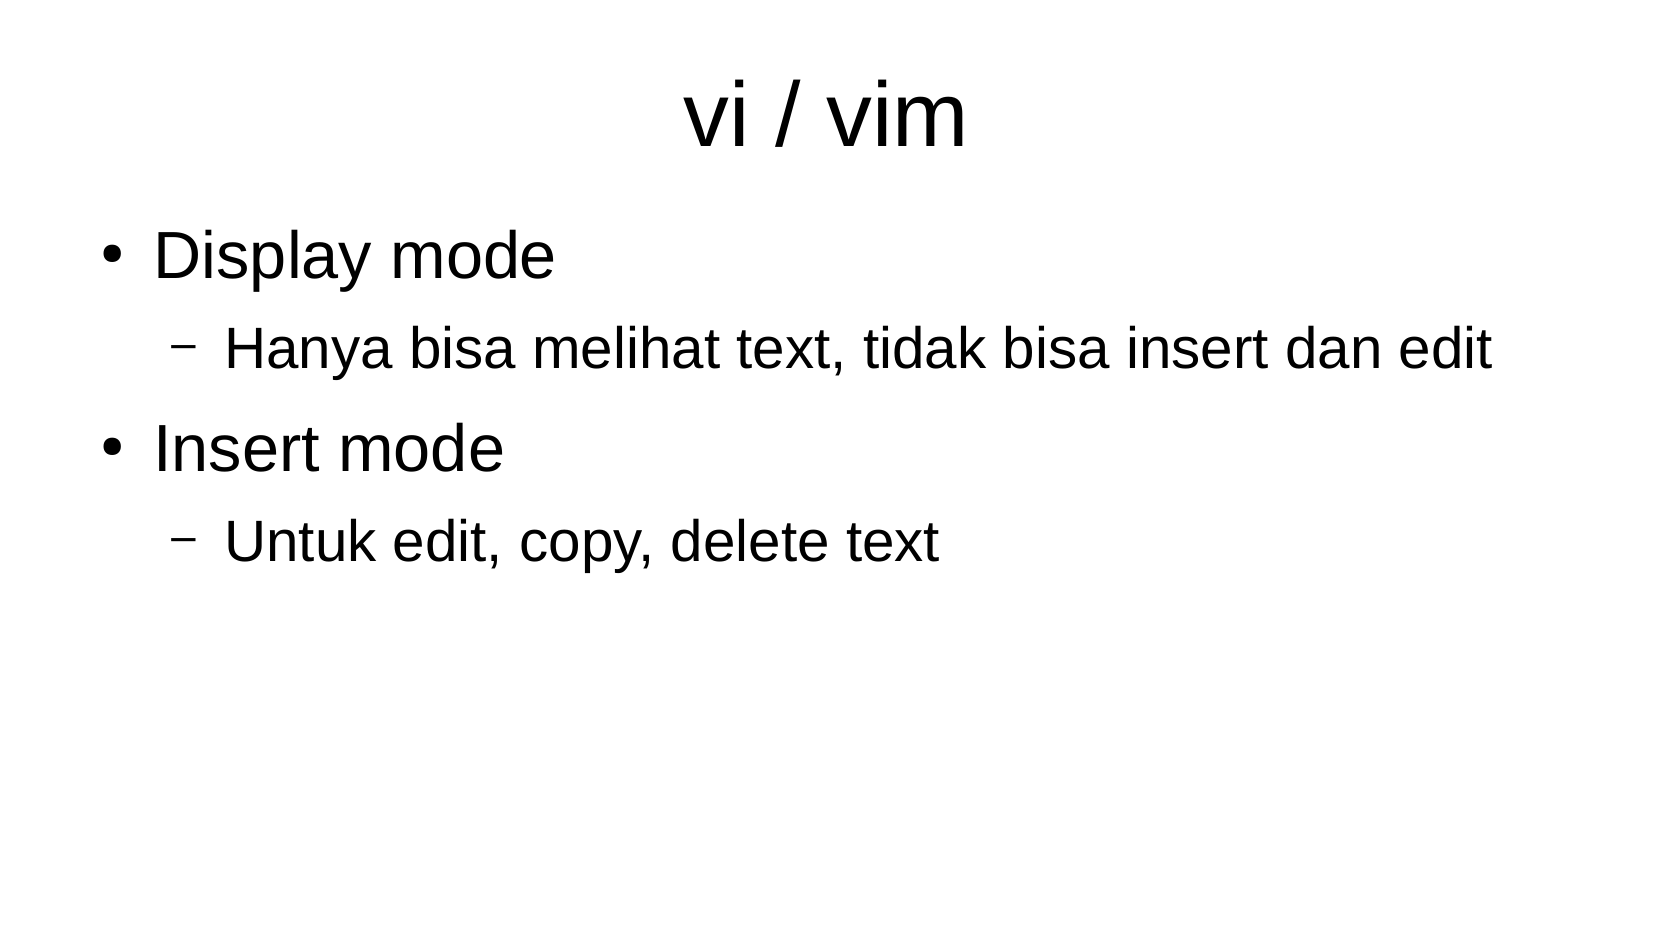

# vi / vim
Display mode
Hanya bisa melihat text, tidak bisa insert dan edit
Insert mode
Untuk edit, copy, delete text